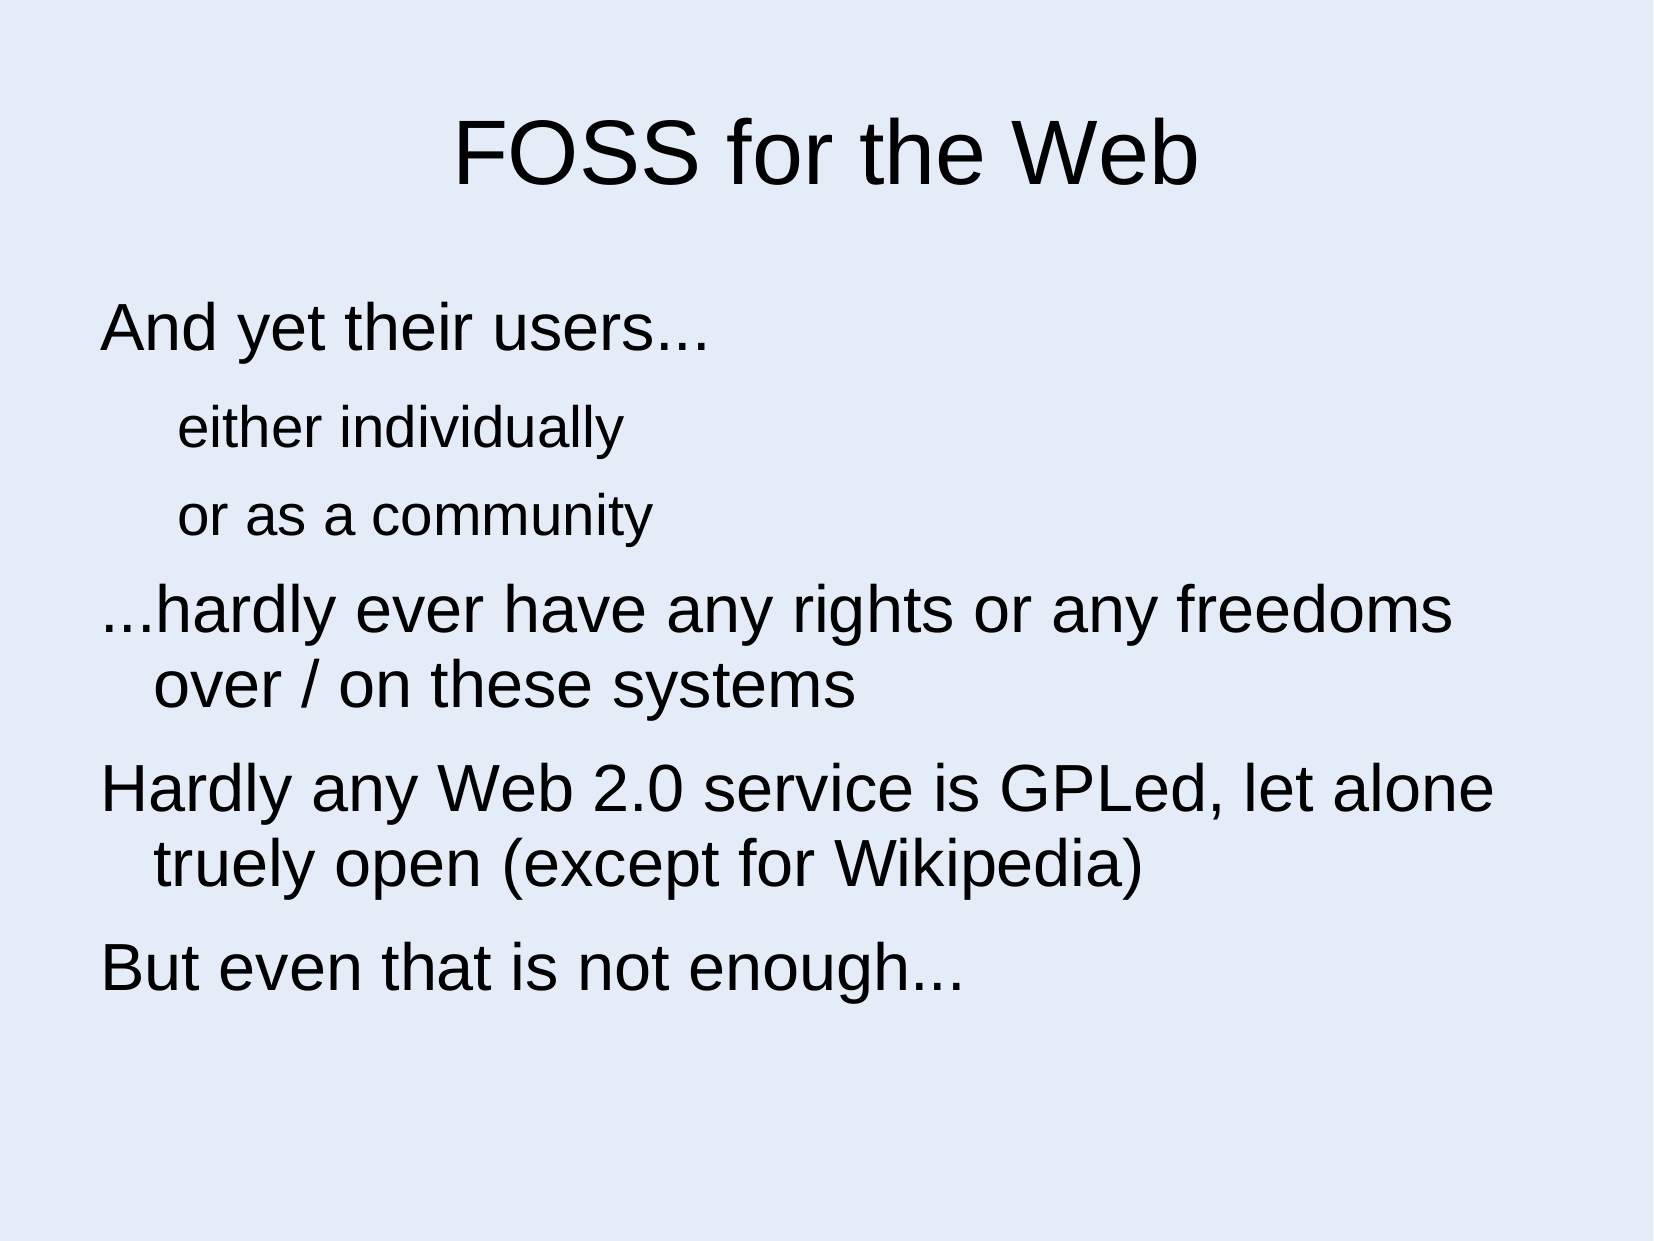

# FOSS for the Web
And yet their users...
either individually
or as a community
...hardly ever have any rights or any freedoms over / on these systems
Hardly any Web 2.0 service is GPLed, let alone truely open (except for Wikipedia)
But even that is not enough...